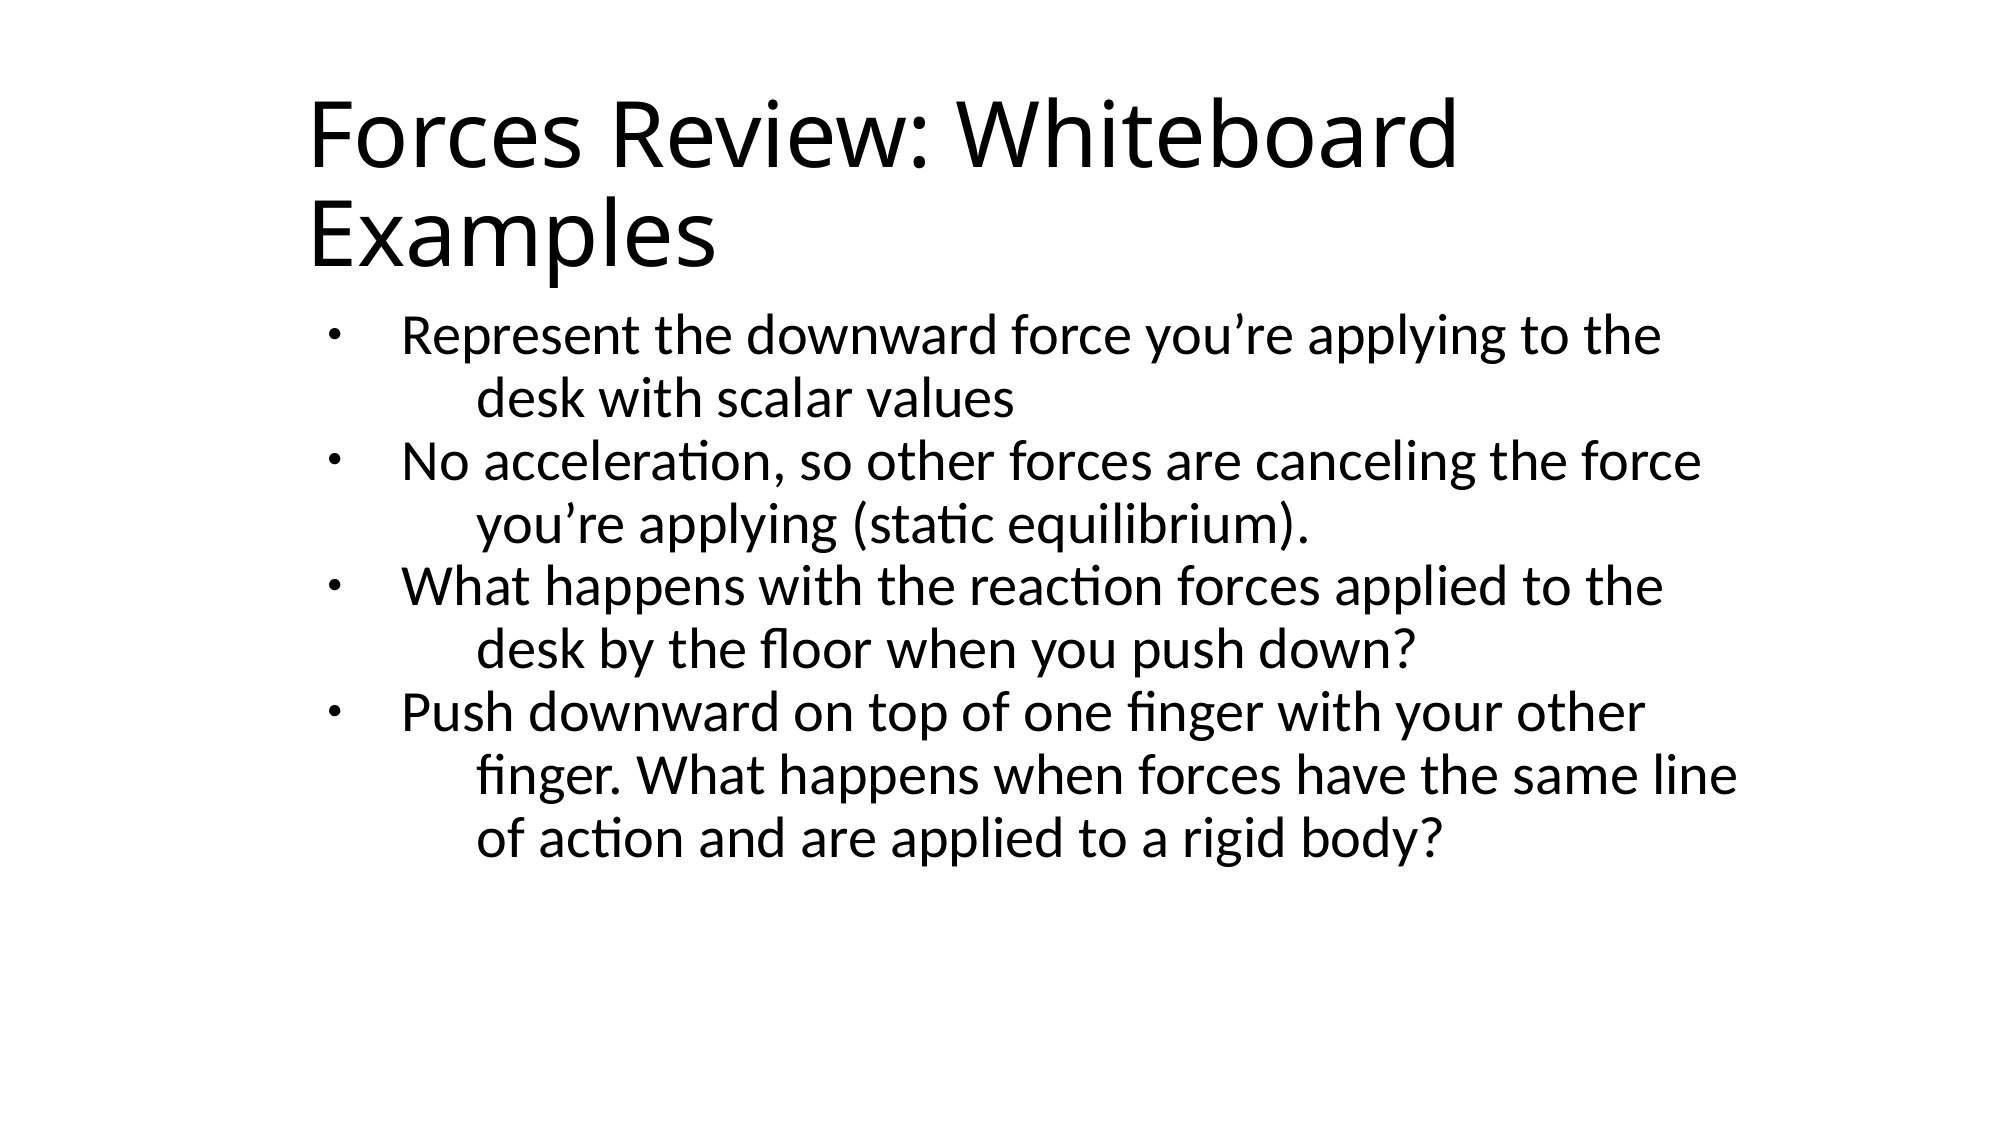

# Forces Review: Whiteboard Examples
Represent the downward force you’re applying to the desk with scalar values
No acceleration, so other forces are canceling the force you’re applying (static equilibrium).
What happens with the reaction forces applied to the desk by the floor when you push down?
Push downward on top of one finger with your other finger. What happens when forces have the same line of action and are applied to a rigid body?